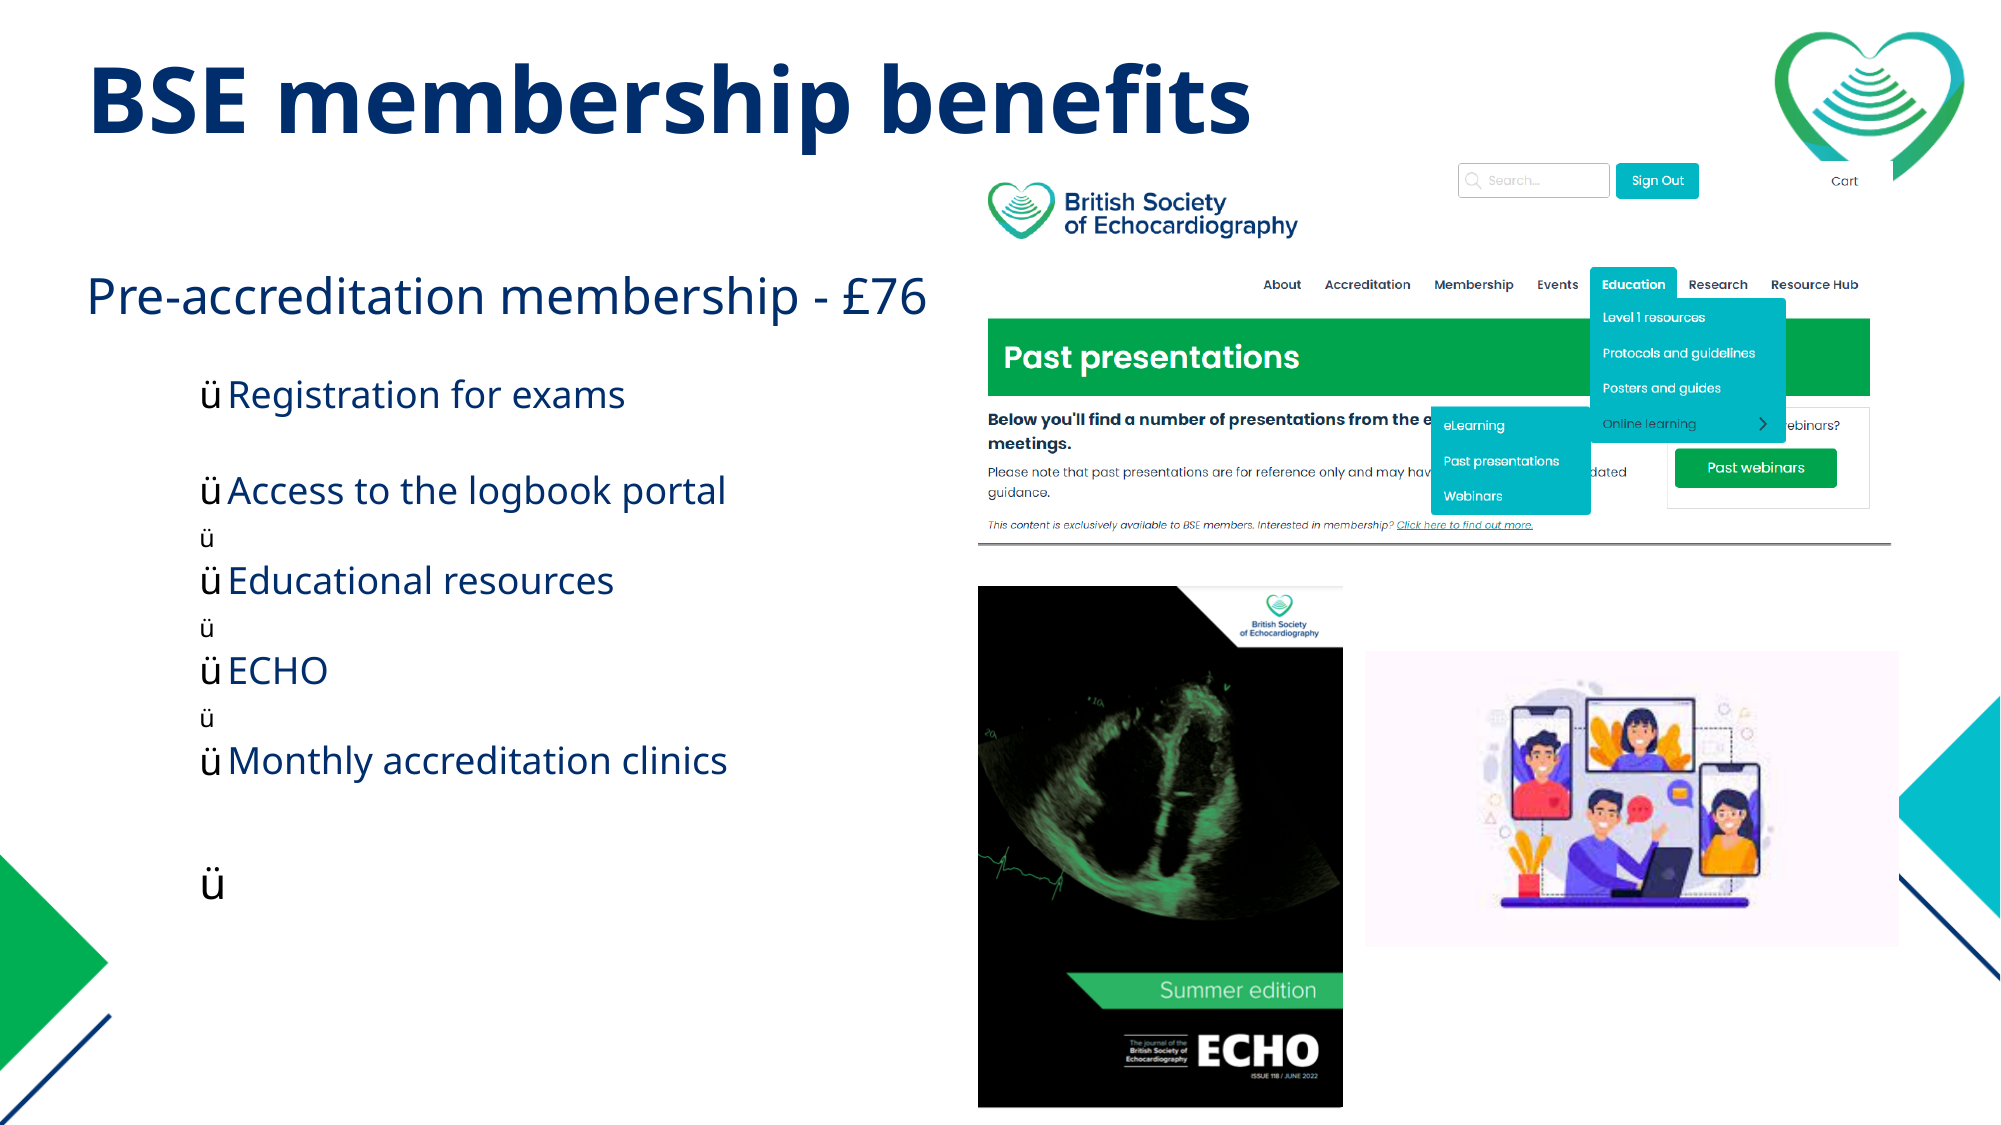

# BSE membership benefits
Pre-accreditation membership - £76
Registration for exams
Access to the logbook portal
Educational resources
ECHO
Monthly accreditation clinics